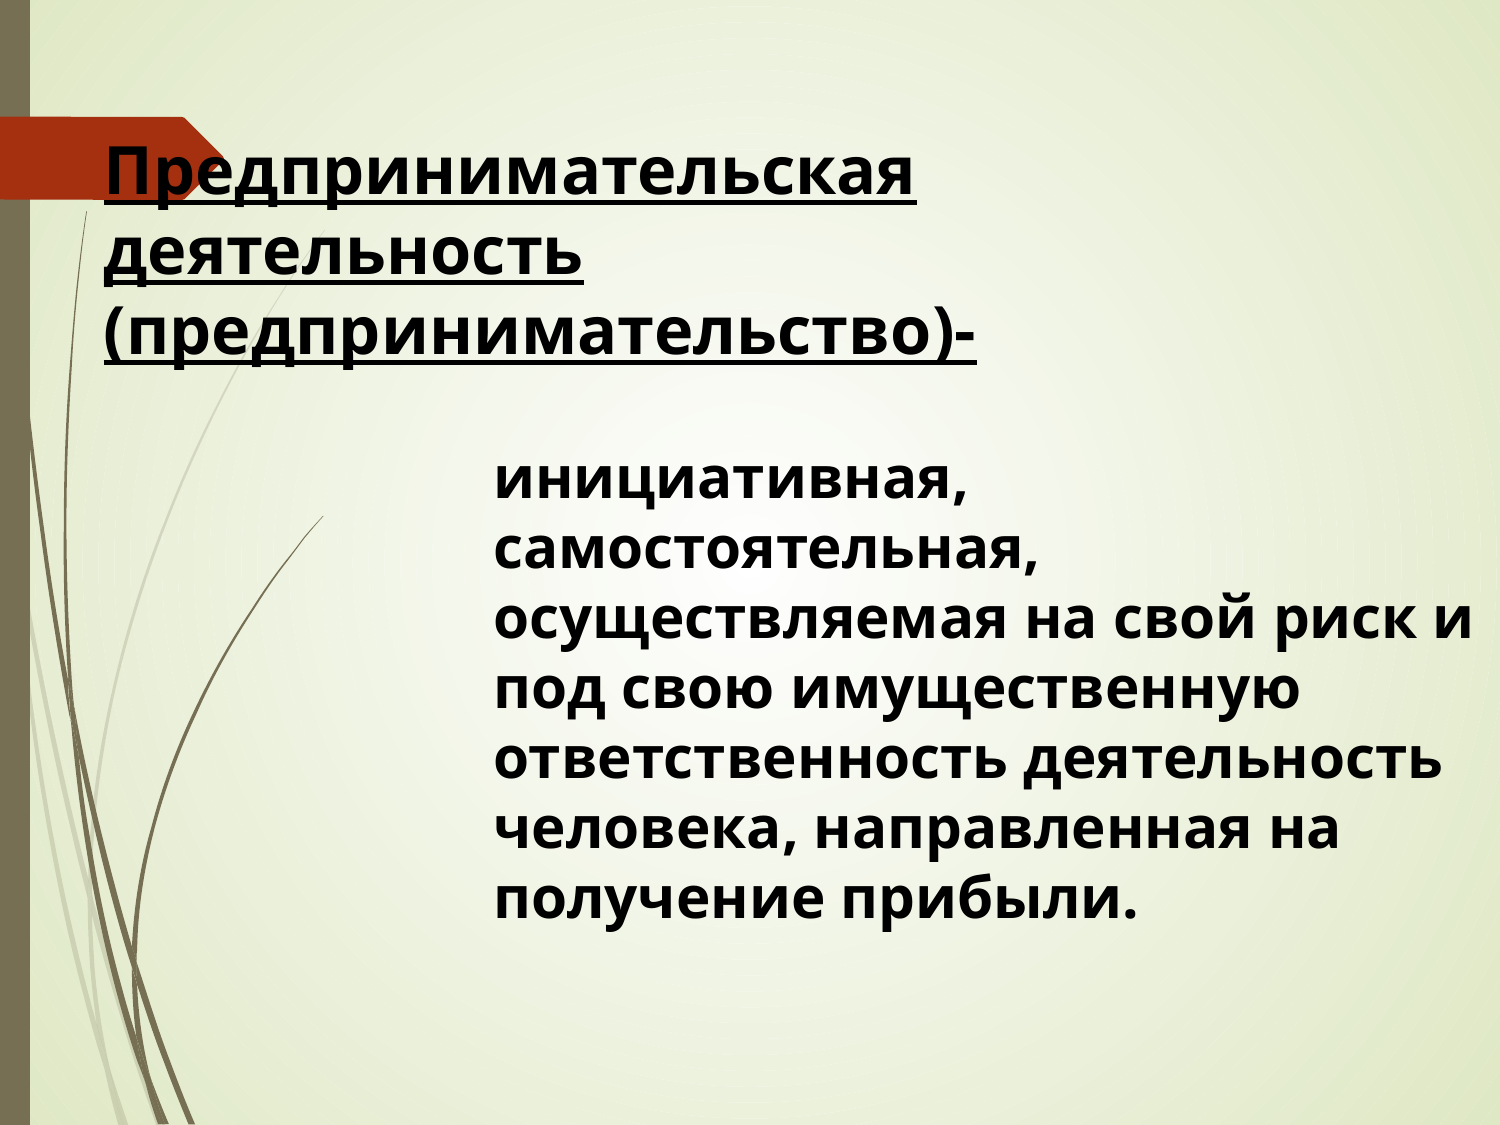

Предпринимательская деятельность (предпринимательство)-
инициативная, самостоятельная, осуществляемая на свой риск и под свою имущественную ответственность деятельность человека, направленная на получение прибыли.